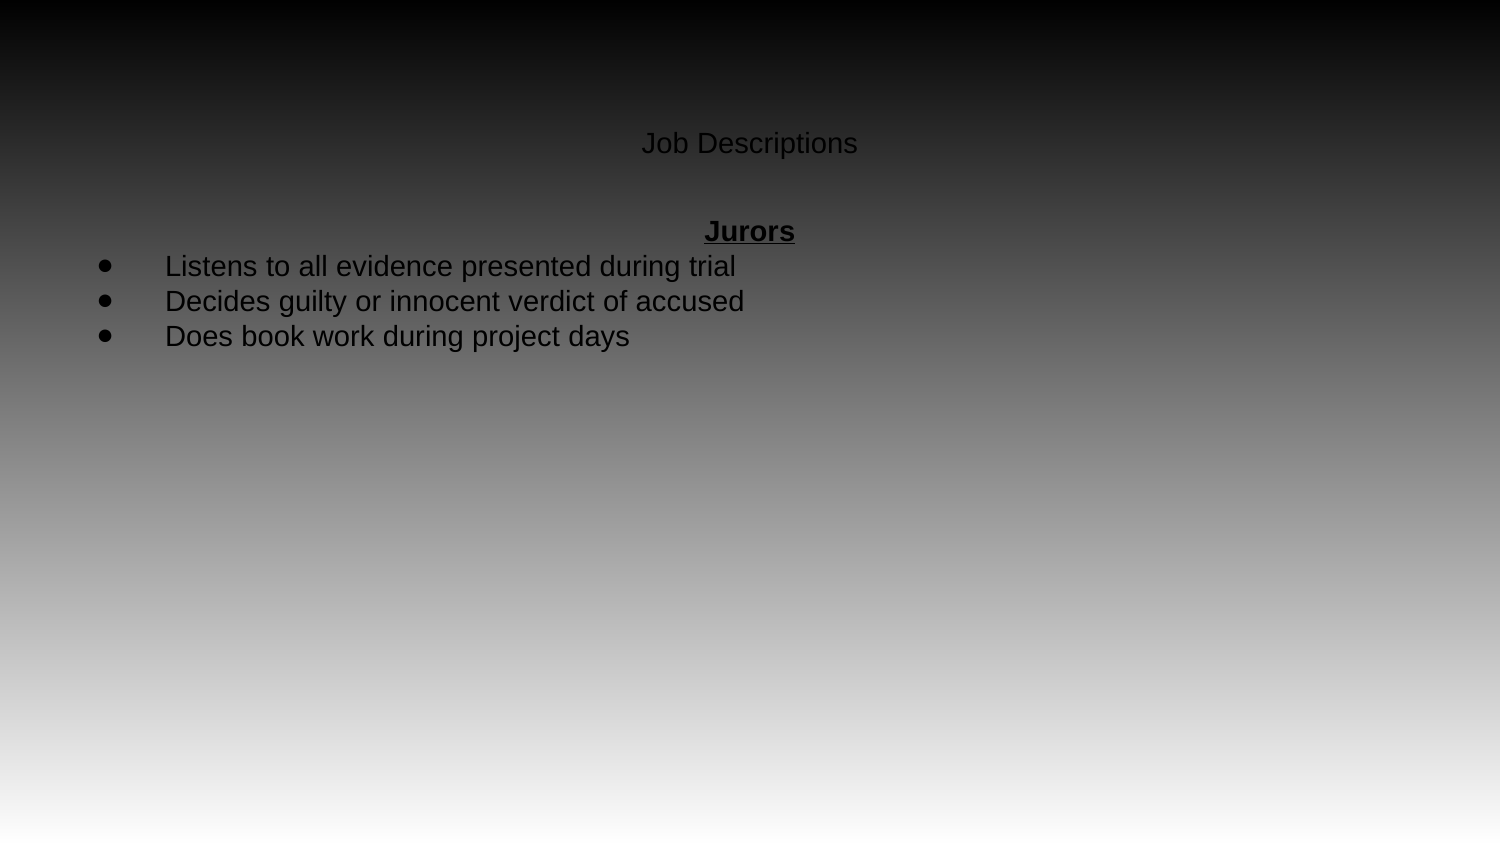

# Job Descriptions
Jurors
Listens to all evidence presented during trial
Decides guilty or innocent verdict of accused
Does book work during project days